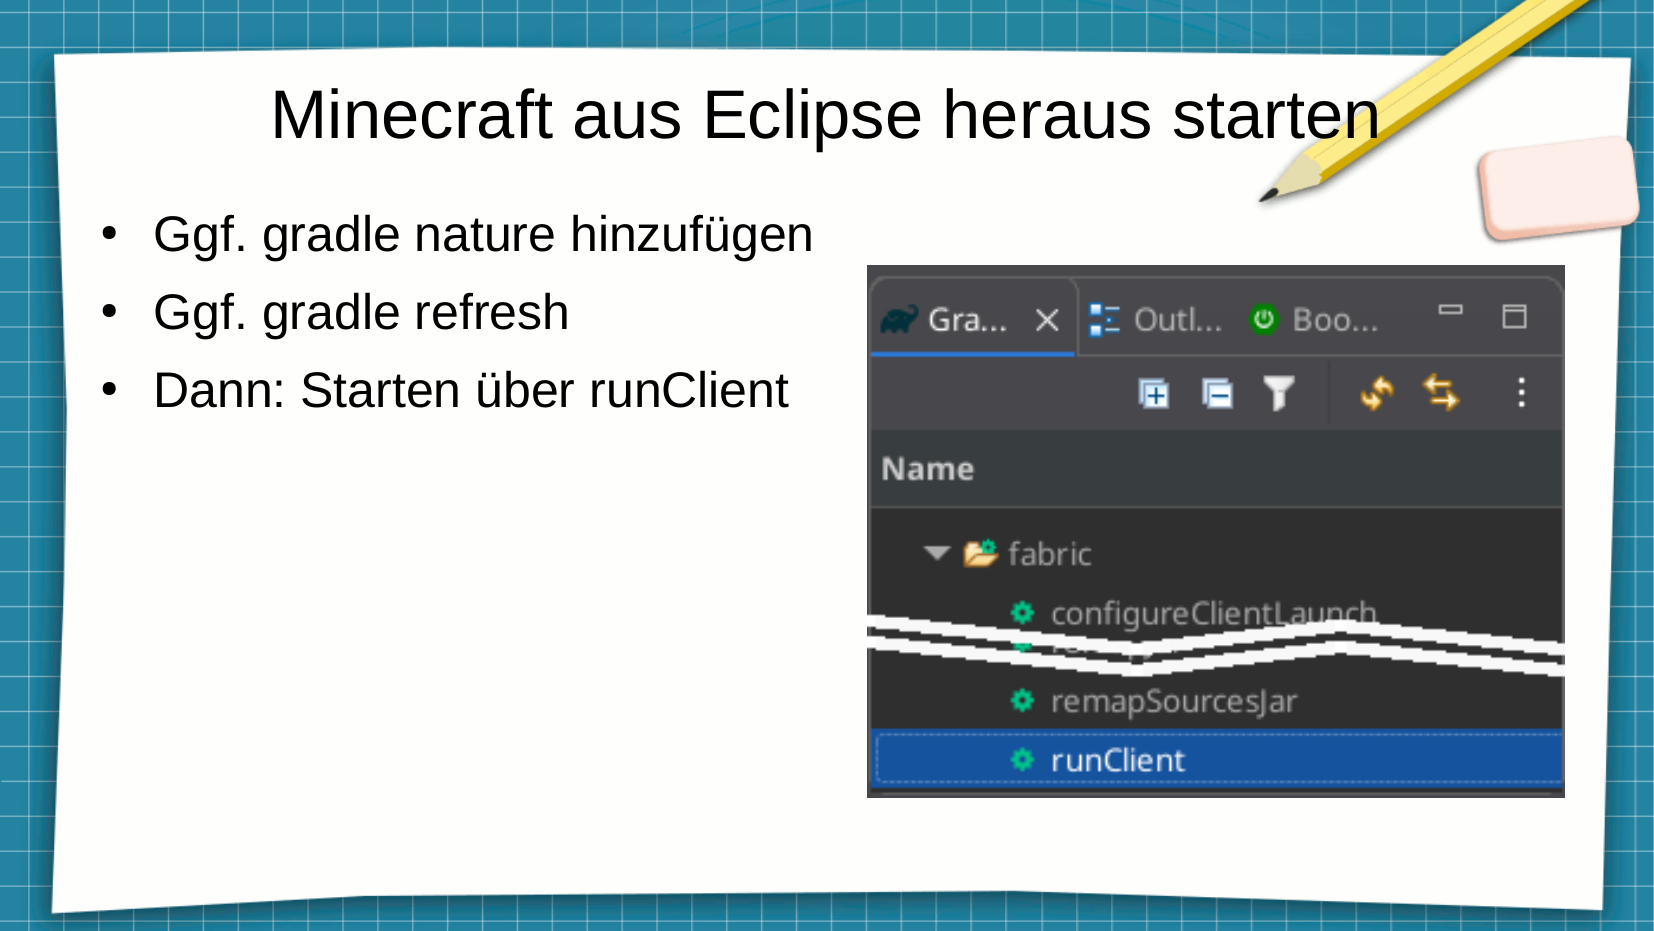

# Minecraft aus Eclipse heraus starten
Ggf. gradle nature hinzufügen
Ggf. gradle refresh
Dann: Starten über runClient